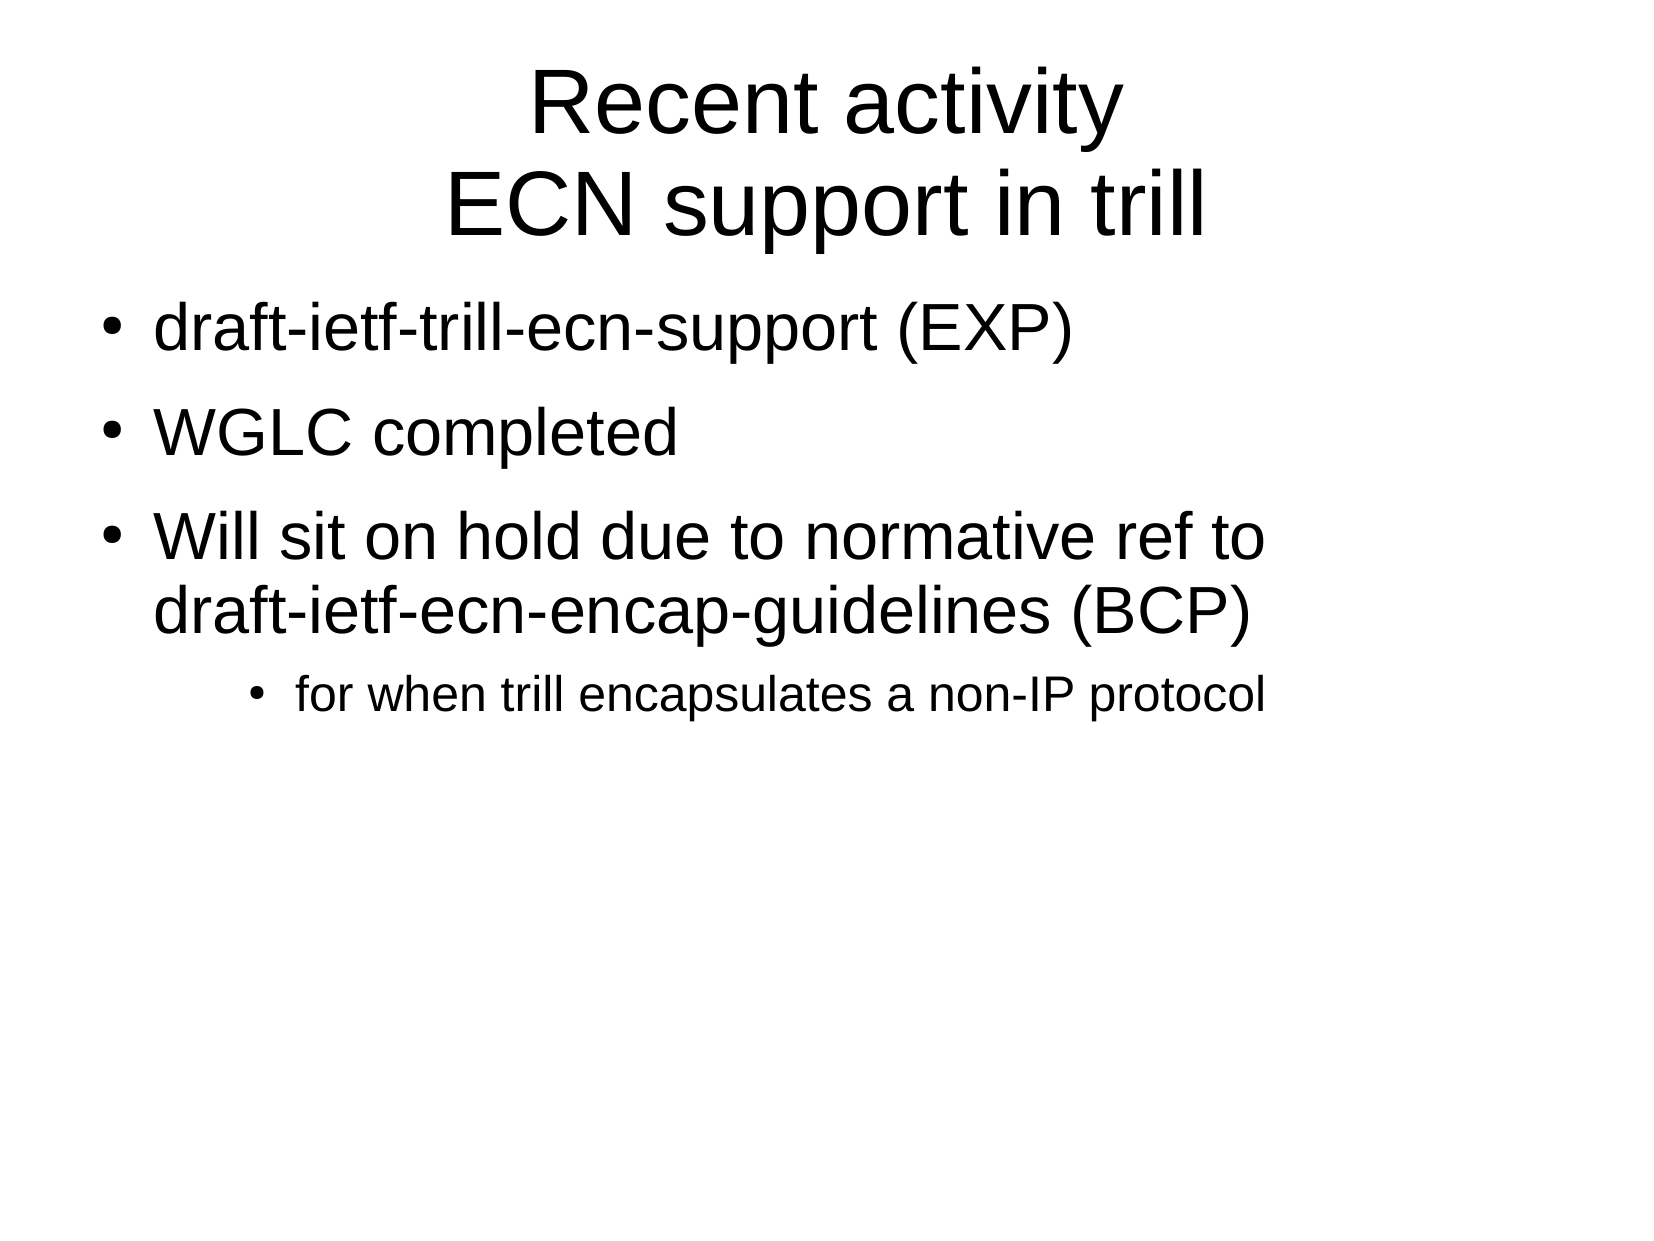

# Recent activity ECN support in trill
draft-ietf-trill-ecn-support (EXP)
WGLC completed
Will sit on hold due to normative ref to
draft-ietf-ecn-encap-guidelines (BCP)
for when trill encapsulates a non-IP protocol